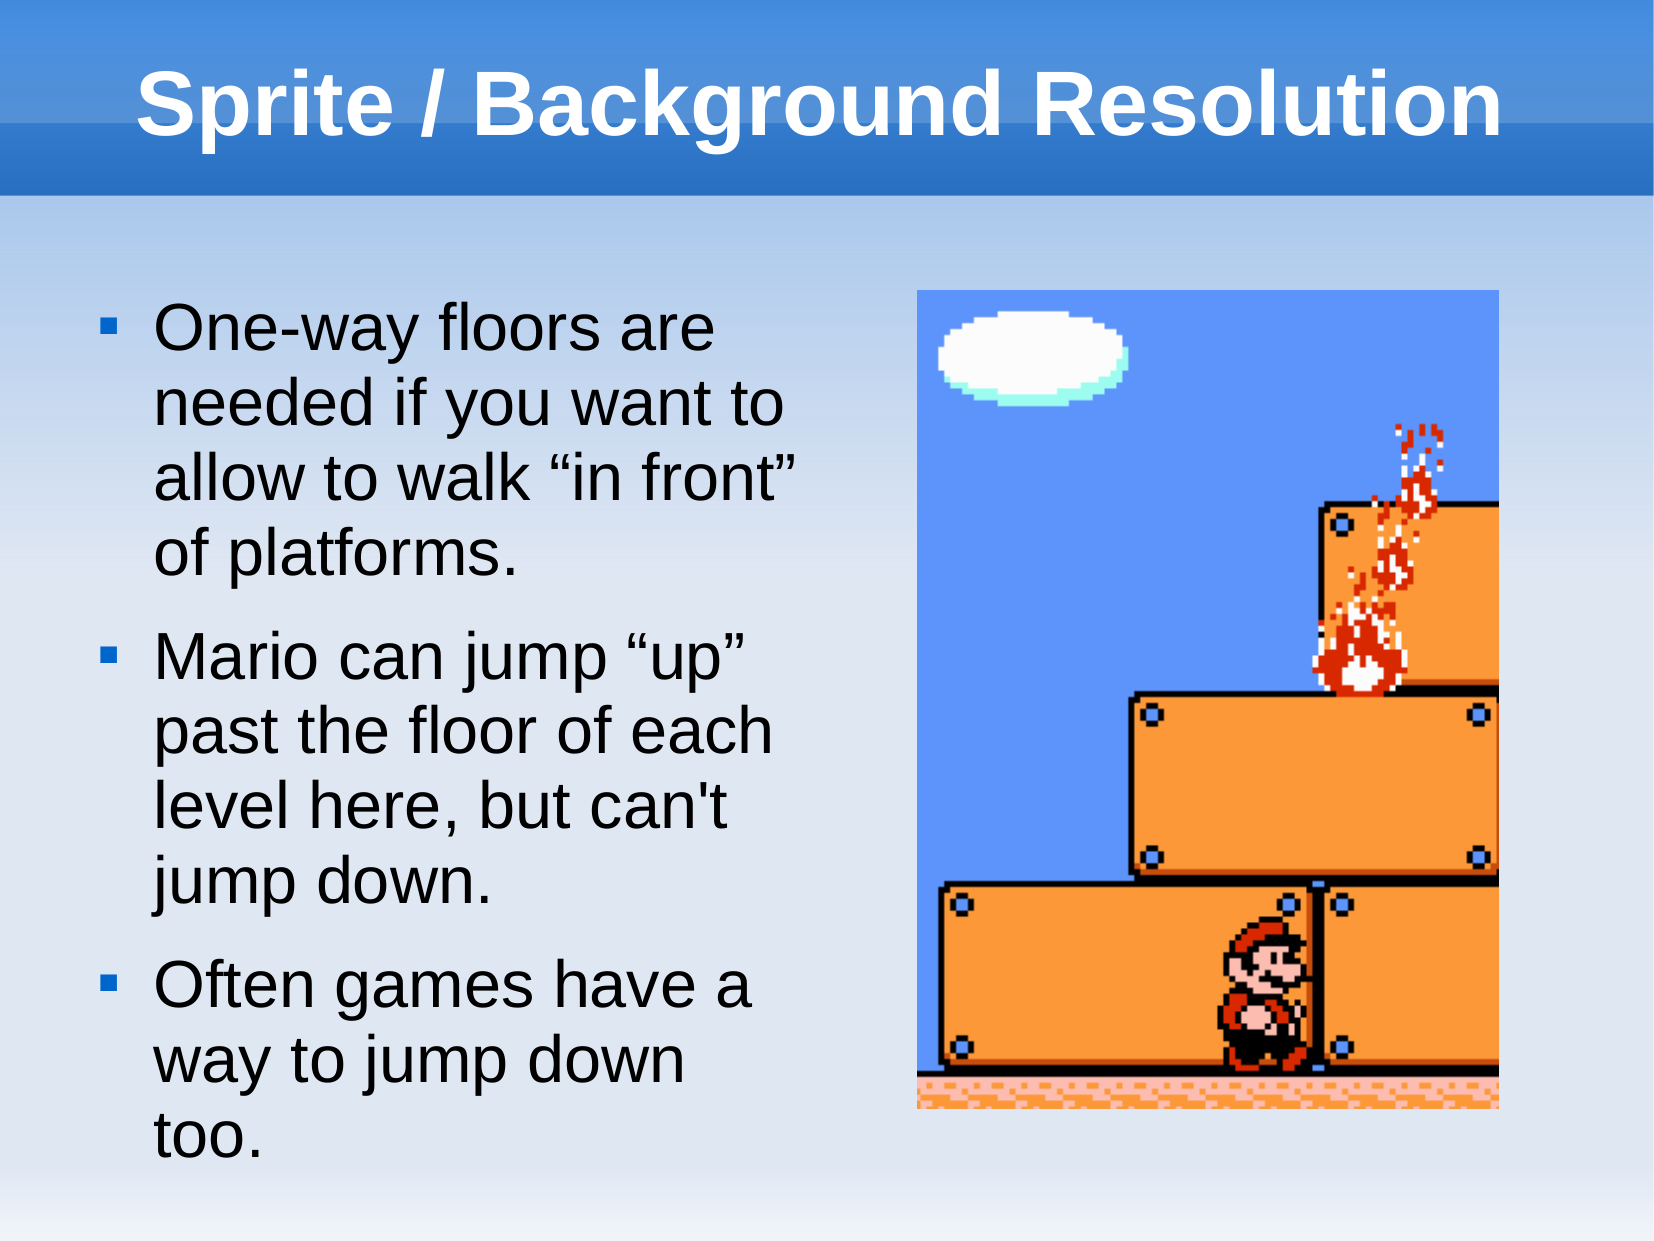

# Sprite / Background Resolution
One-way floors are needed if you want to allow to walk “in front” of platforms.
Mario can jump “up” past the floor of each level here, but can't jump down.
Often games have a way to jump down too.